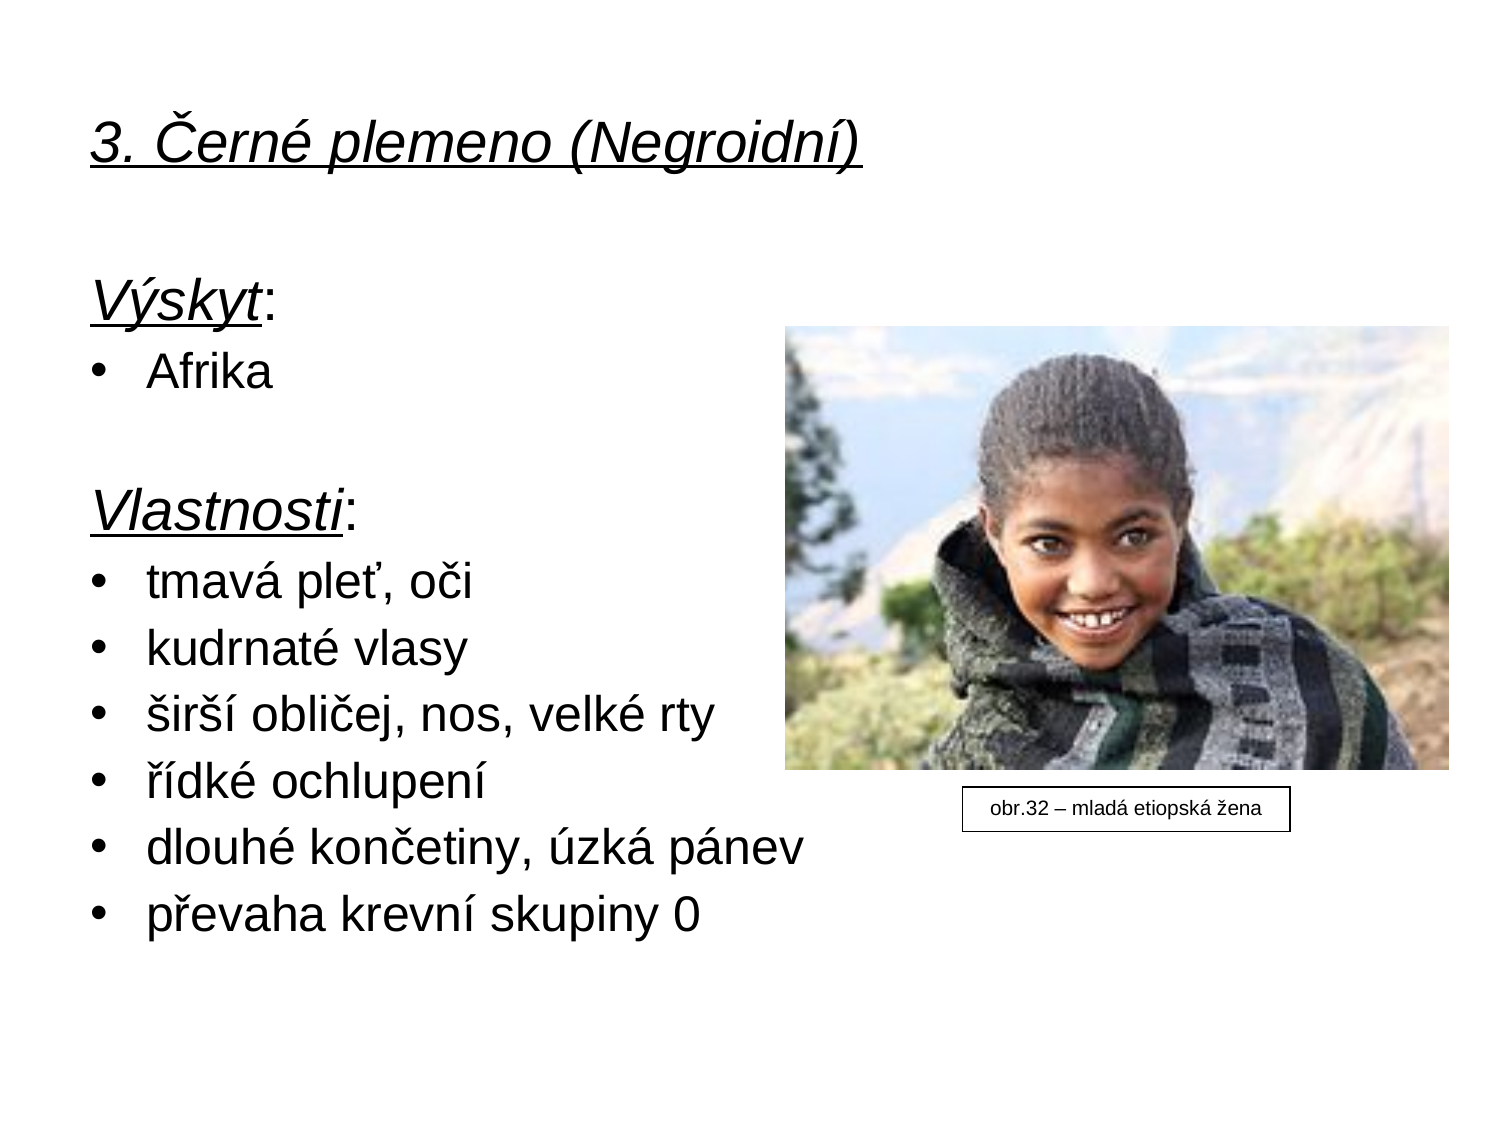

# 3. Černé plemeno (Negroidní)
Výskyt:
Afrika
Vlastnosti:
tmavá pleť, oči
kudrnaté vlasy
širší obličej, nos, velké rty
řídké ochlupení
dlouhé končetiny, úzká pánev
převaha krevní skupiny 0
obr.32 – mladá etiopská žena